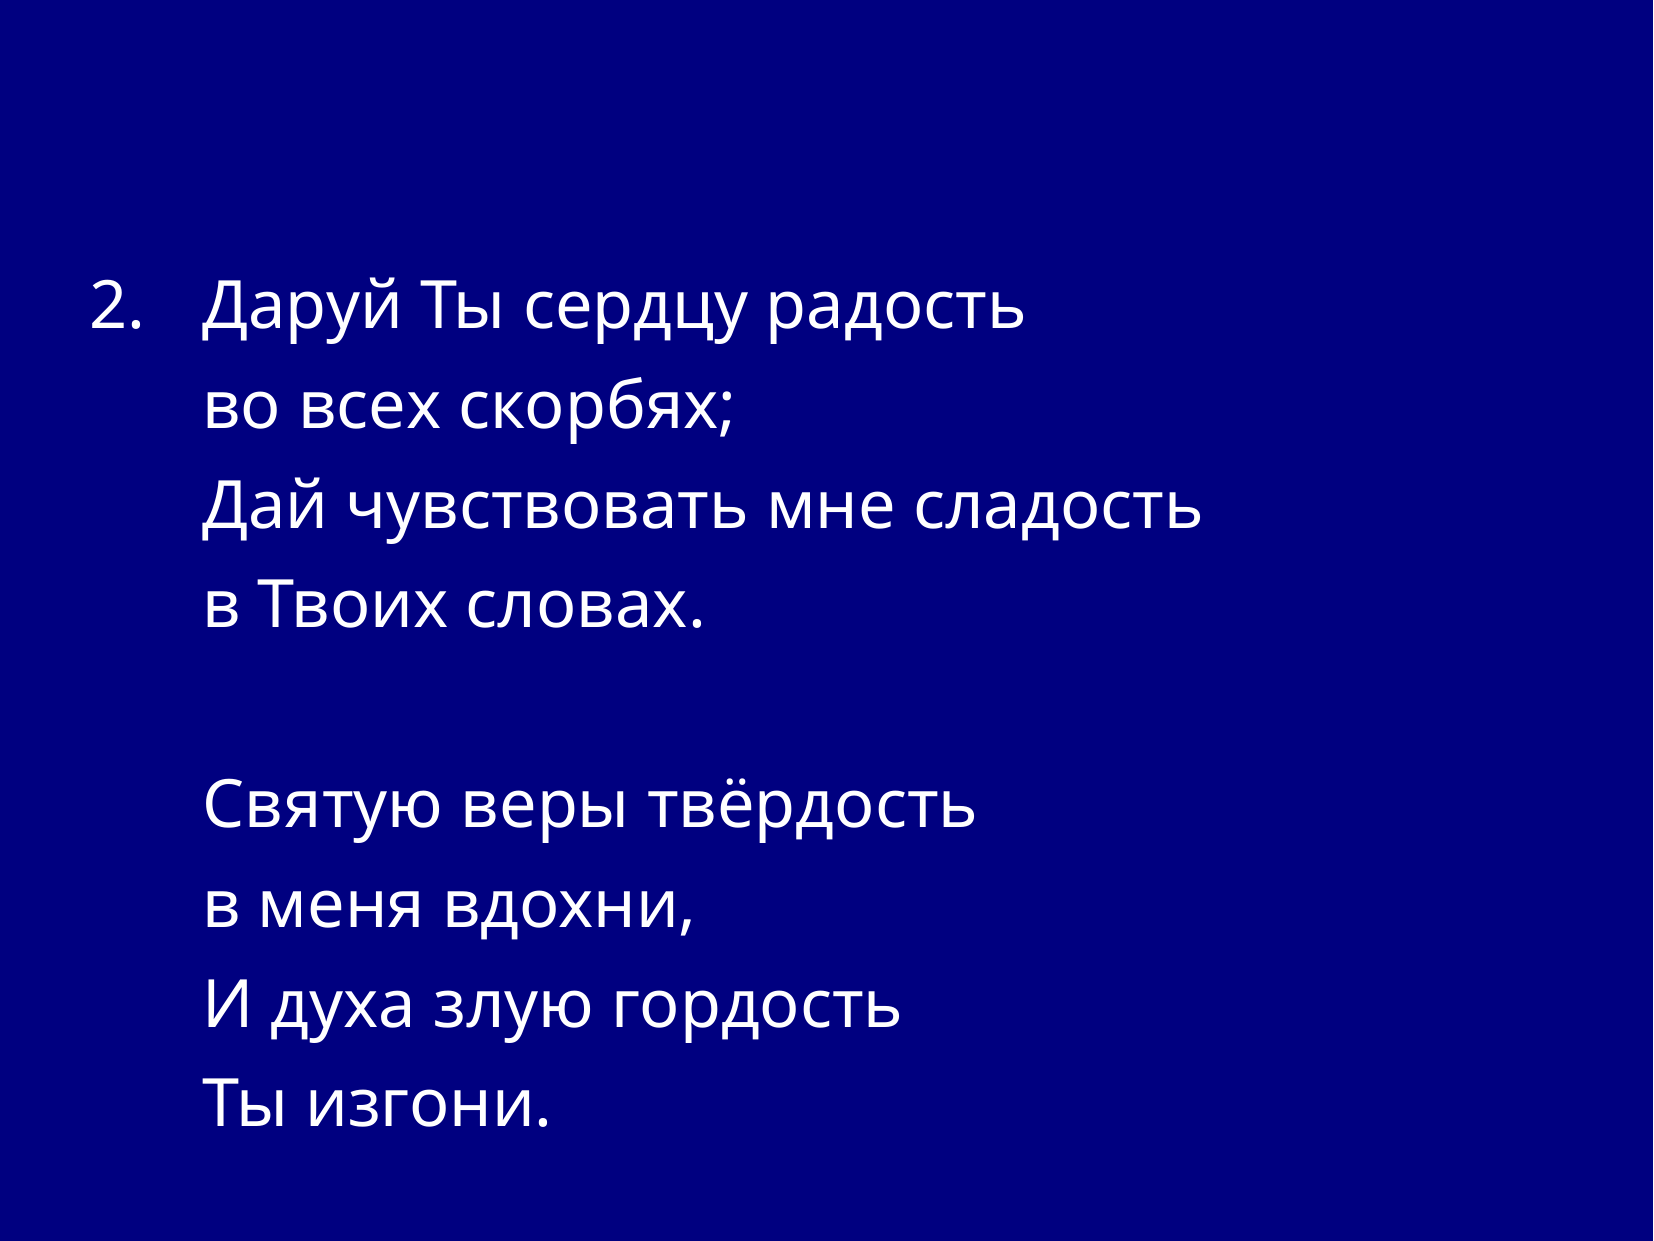

2.	Даруй Ты сердцу радость
	во всех скорбях;
	Дай чувствовать мне сладость
	в Твоих словах.
	Святую веры твёрдость
	в меня вдохни,
	И духа злую гордость
	Ты изгони.